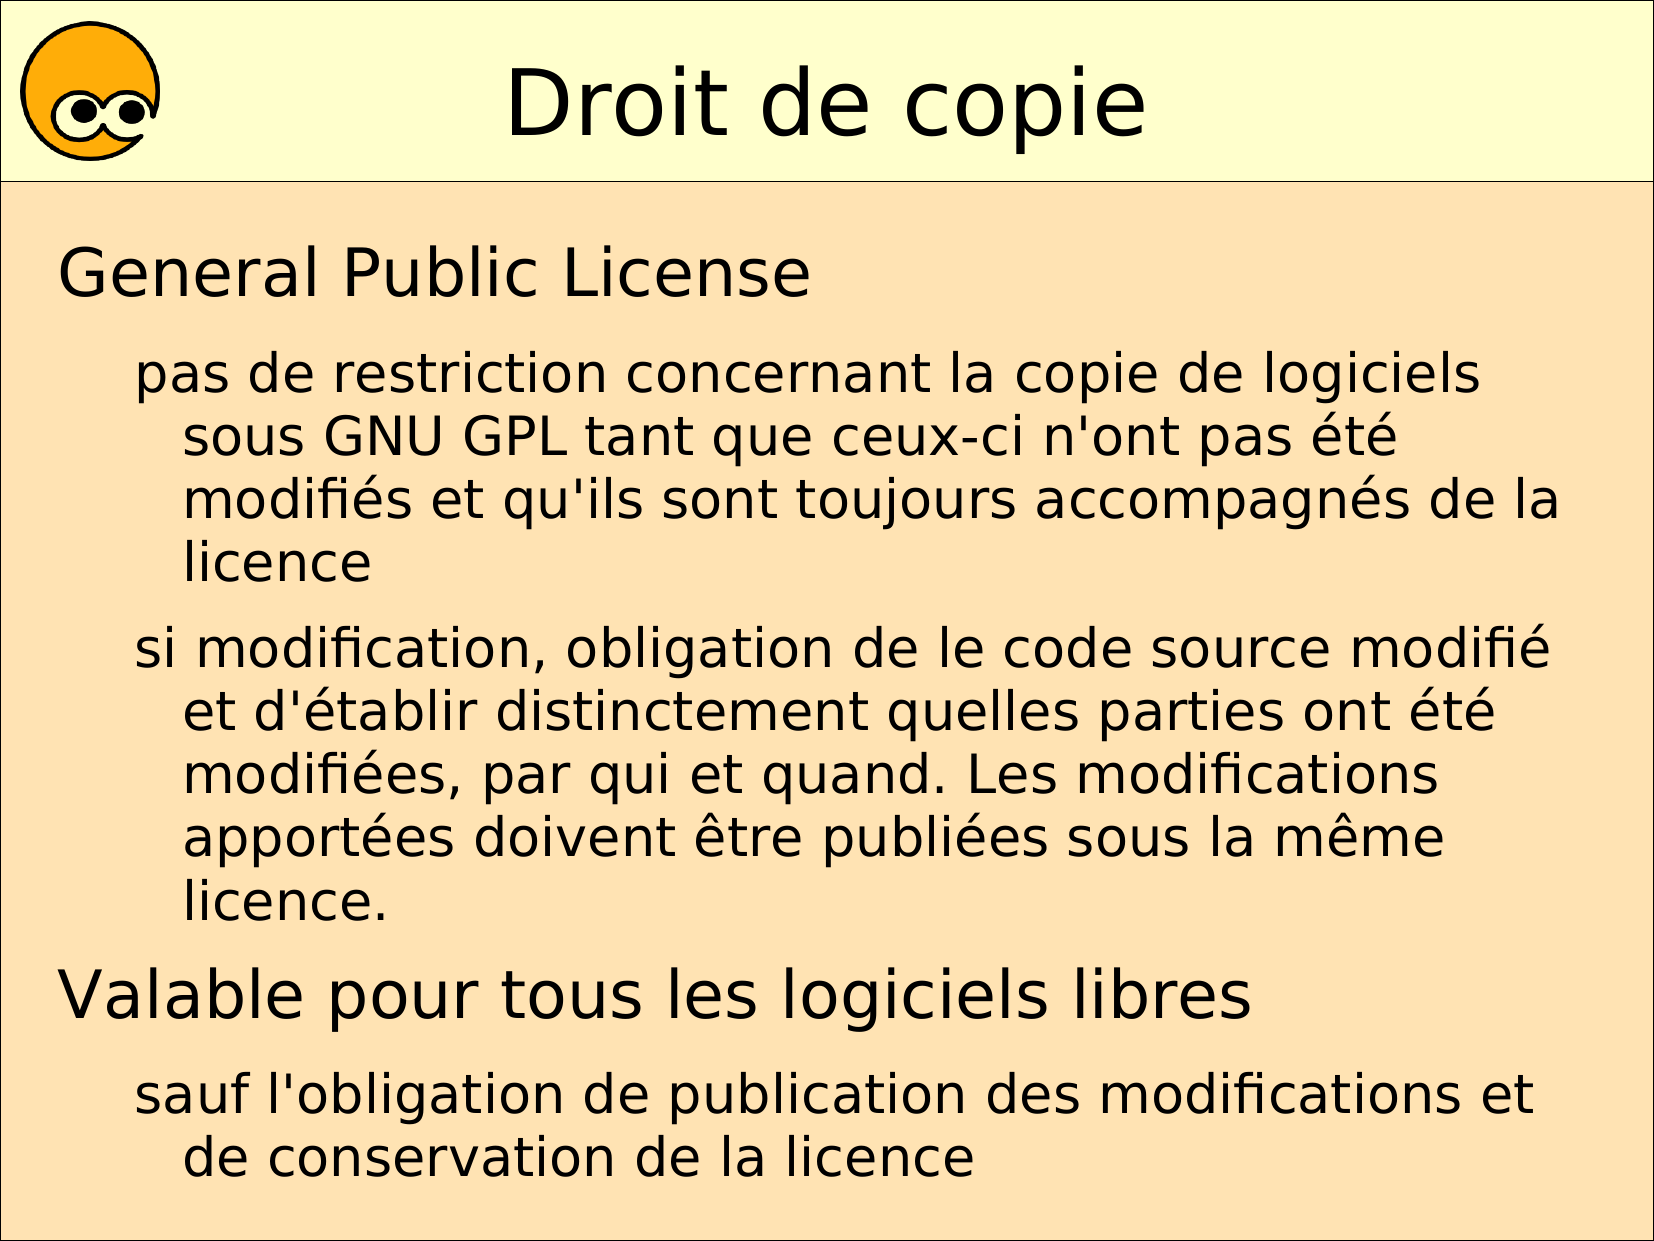

# Droit de copie
General Public License
pas de restriction concernant la copie de logiciels sous GNU GPL tant que ceux-ci n'ont pas été modifiés et qu'ils sont toujours accompagnés de la licence
si modification, obligation de le code source modifié et d'établir distinctement quelles parties ont été modifiées, par qui et quand. Les modifications apportées doivent être publiées sous la même licence.
Valable pour tous les logiciels libres
sauf l'obligation de publication des modifications et de conservation de la licence